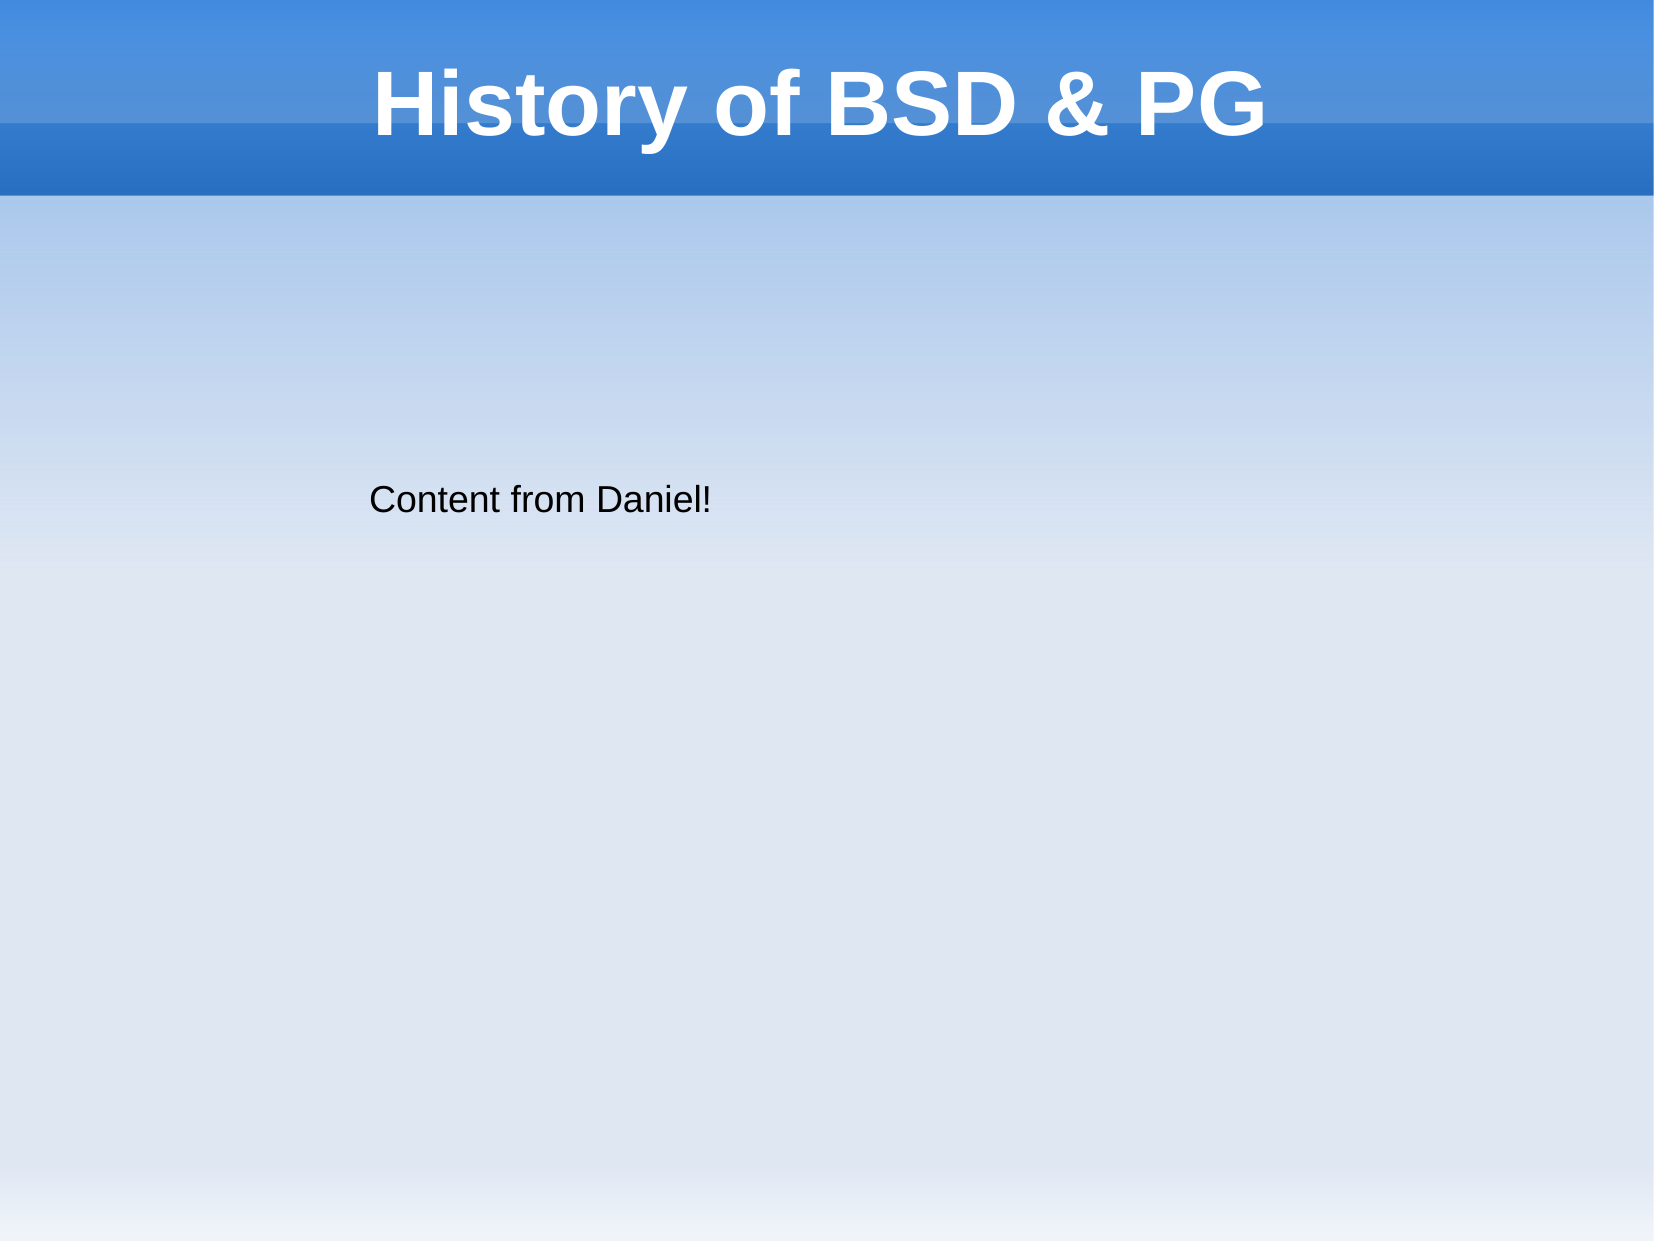

# History of BSD & PG
Content from Daniel!